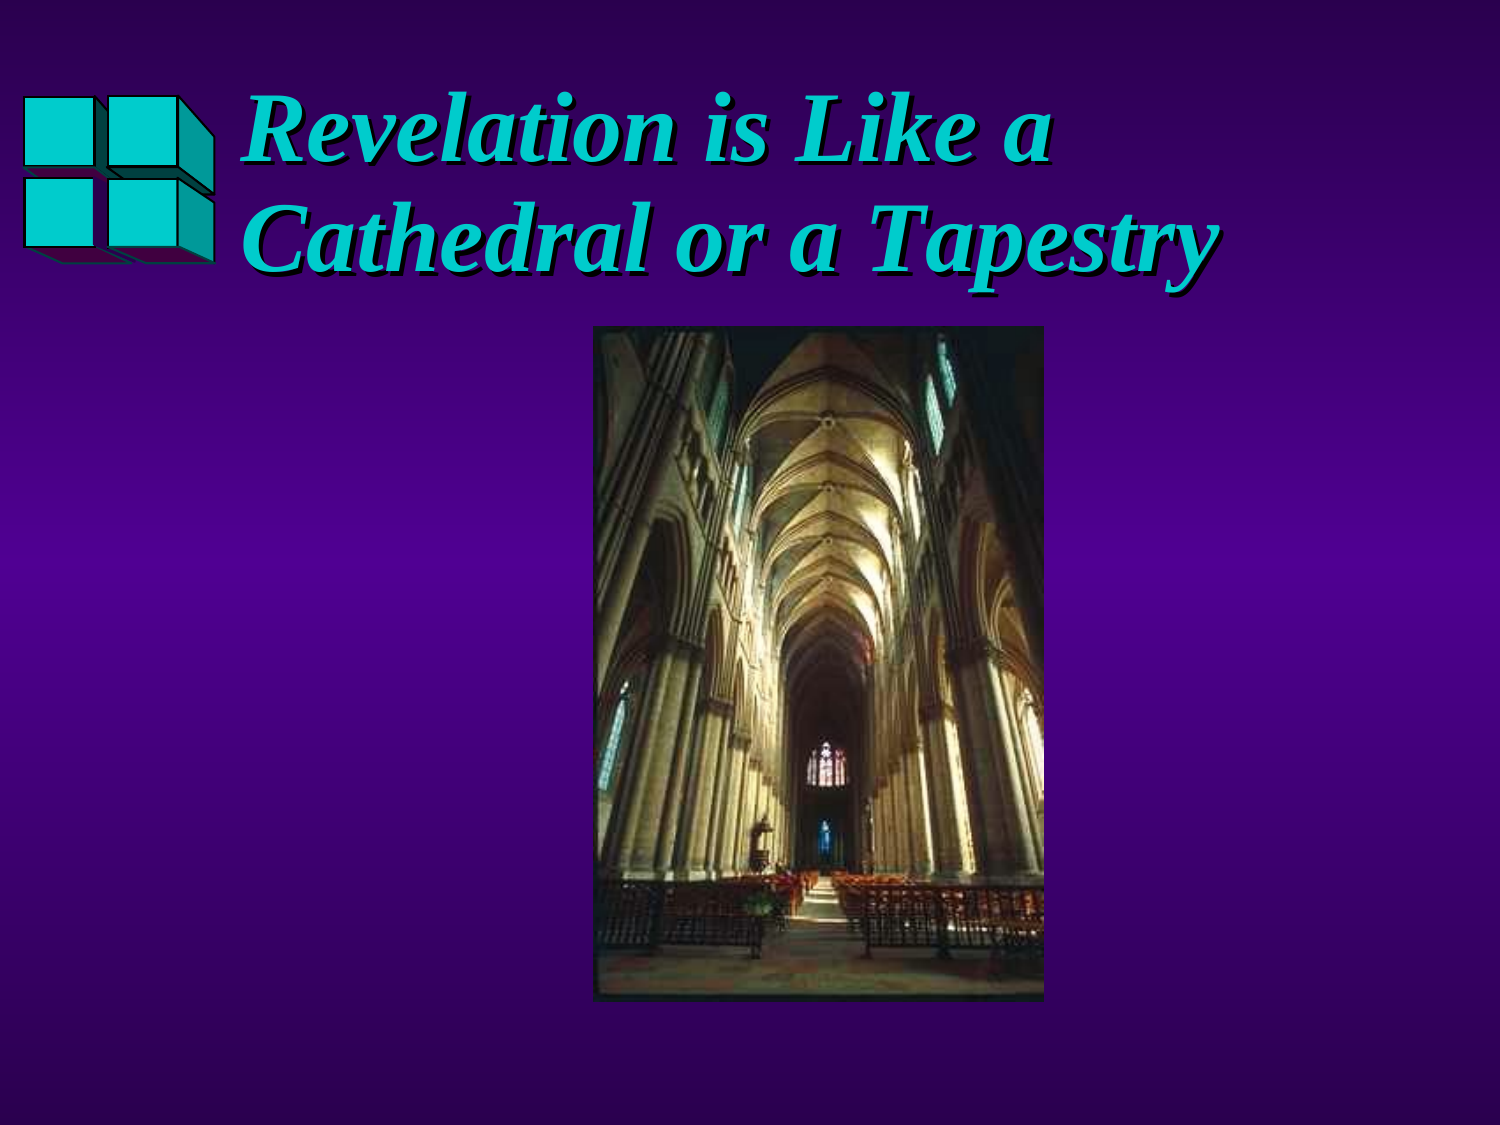

# Revelation is Like a Cathedral or a Tapestry